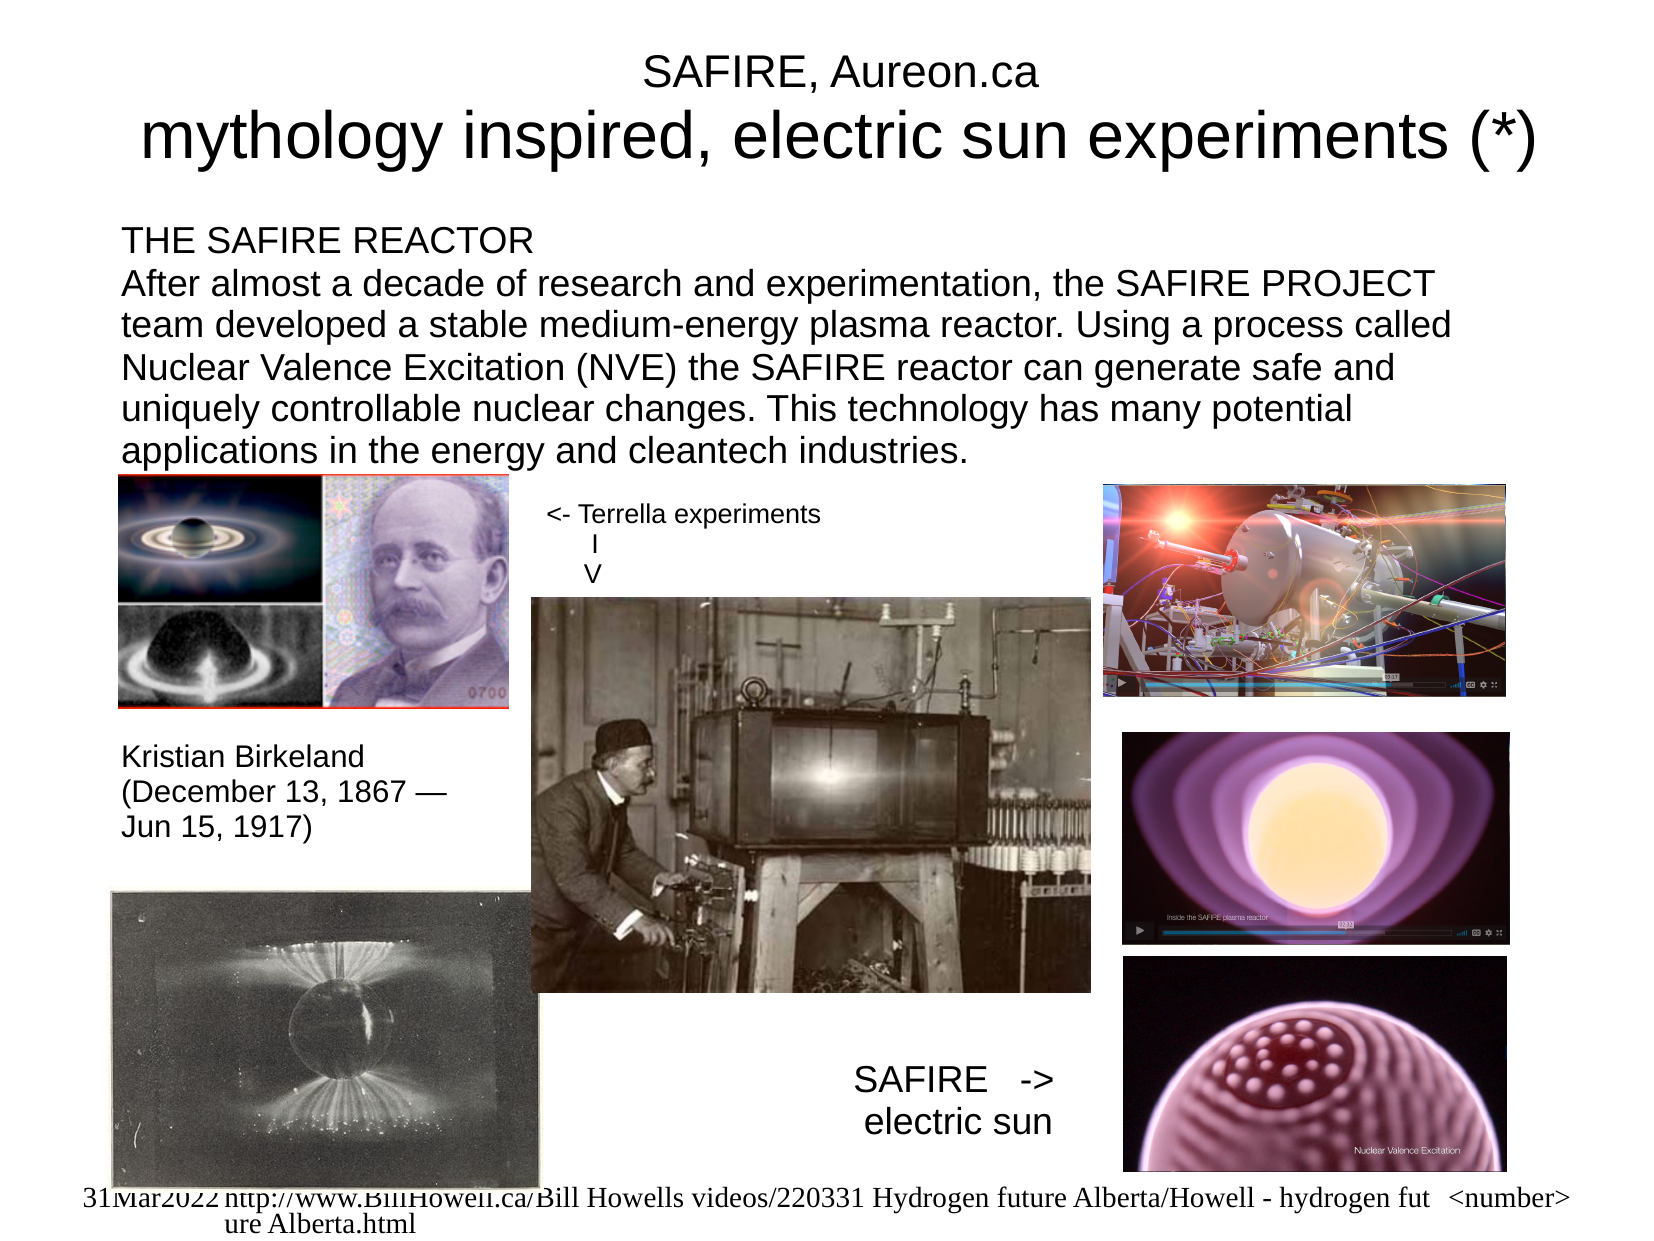

# SAFIRE, Aureon.ca mythology inspired, electric sun experiments (*)
THE SAFIRE REACTOR
After almost a decade of research and experimentation, the SAFIRE PROJECT team developed a stable medium-energy plasma reactor. Using a process called Nuclear Valence Excitation (NVE) the SAFIRE reactor can generate safe and uniquely controllable nuclear changes. This technology has many potential applications in the energy and cleantech industries.
<- Terrella experiments
 I
 V
Kristian Birkeland (December 13, 1867 — Jun 15, 1917)
SAFIRE ->
 electric sun
31Mar2022
http://www.BillHowell.ca/Bill Howells videos/220331 Hydrogen future Alberta/Howell - hydrogen future Alberta.html
18